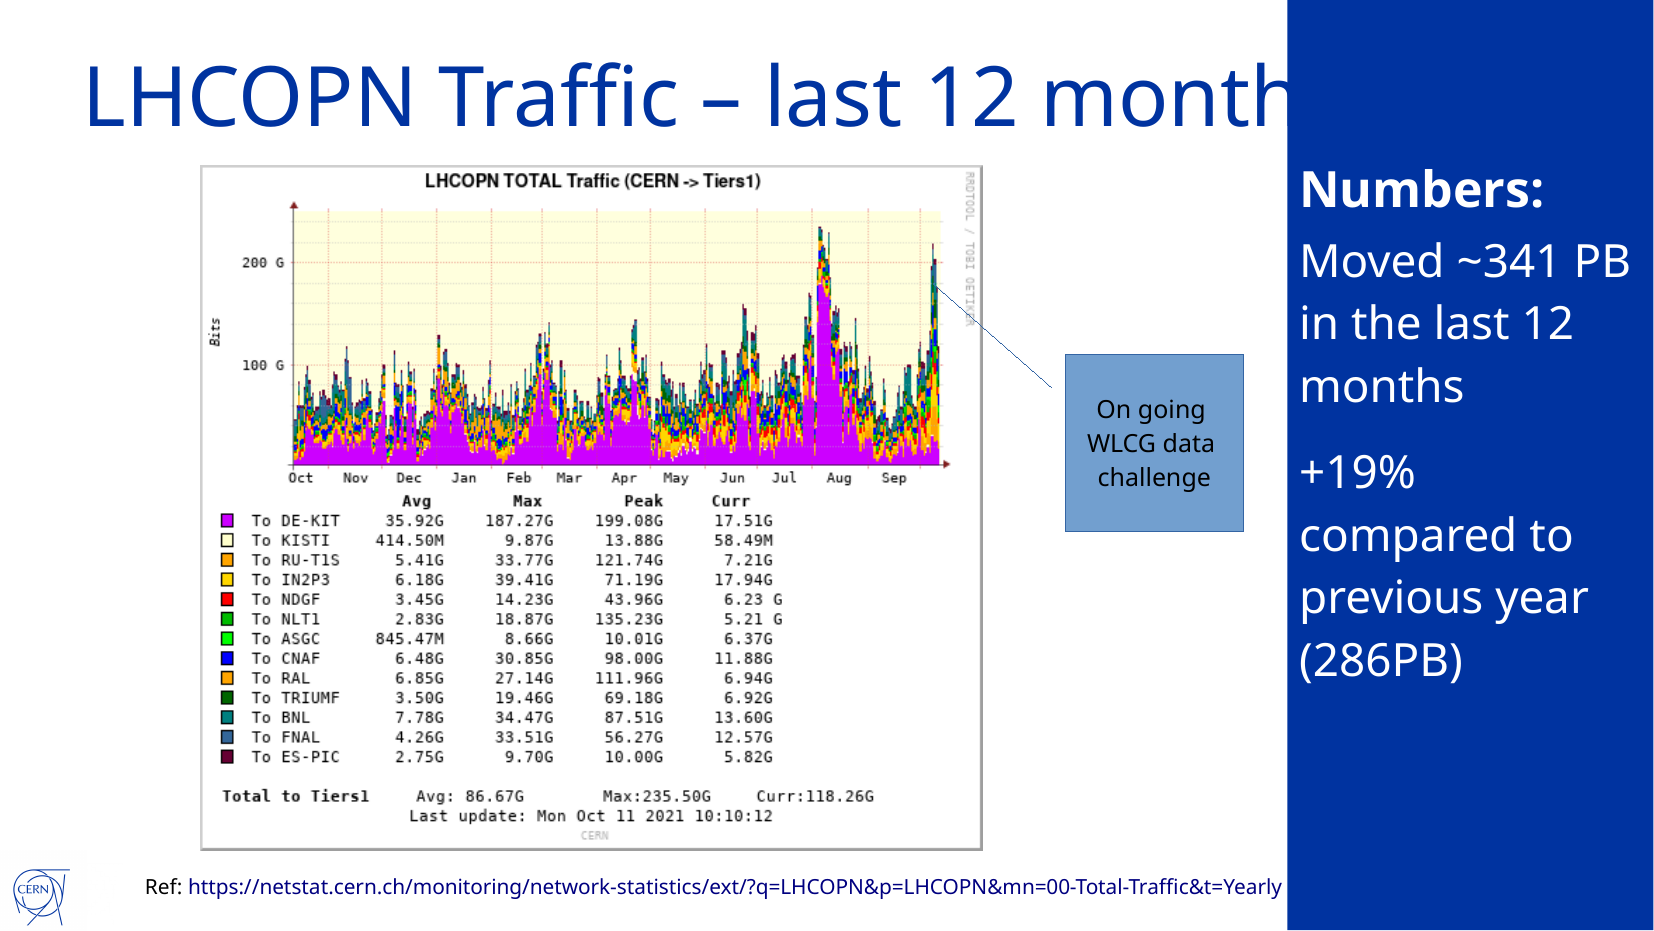

Numbers:
Moved ~341 PB in the last 12 months
+19% compared to previous year (286PB)
# LHCOPN Traffic – last 12 months
On going
WLCG data
challenge
Ref: https://netstat.cern.ch/monitoring/network-statistics/ext/?q=LHCOPN&p=LHCOPN&mn=00-Total-Traffic&t=Yearly